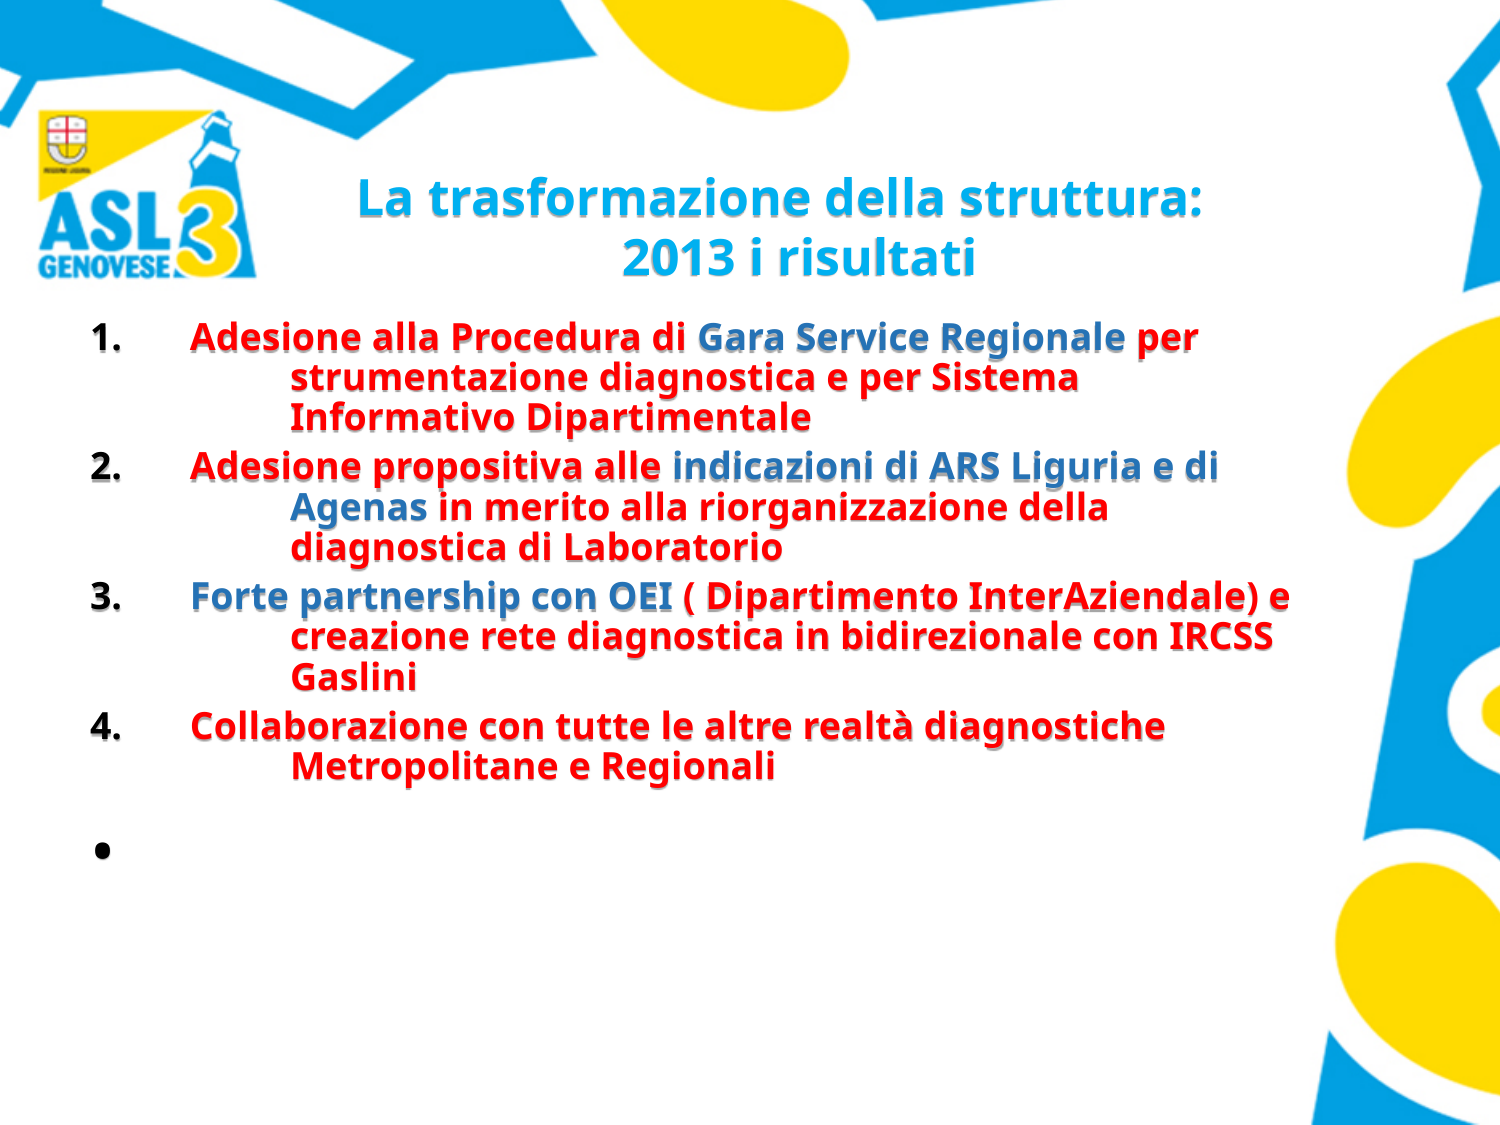

# La trasformazione della struttura: 2013 i risultati
Adesione alla Procedura di Gara Service Regionale per strumentazione diagnostica e per Sistema Informativo Dipartimentale
Adesione propositiva alle indicazioni di ARS Liguria e di Agenas in merito alla riorganizzazione della diagnostica di Laboratorio
Forte partnership con OEI ( Dipartimento InterAziendale) e creazione rete diagnostica in bidirezionale con IRCSS Gaslini
Collaborazione con tutte le altre realtà diagnostiche Metropolitane e Regionali